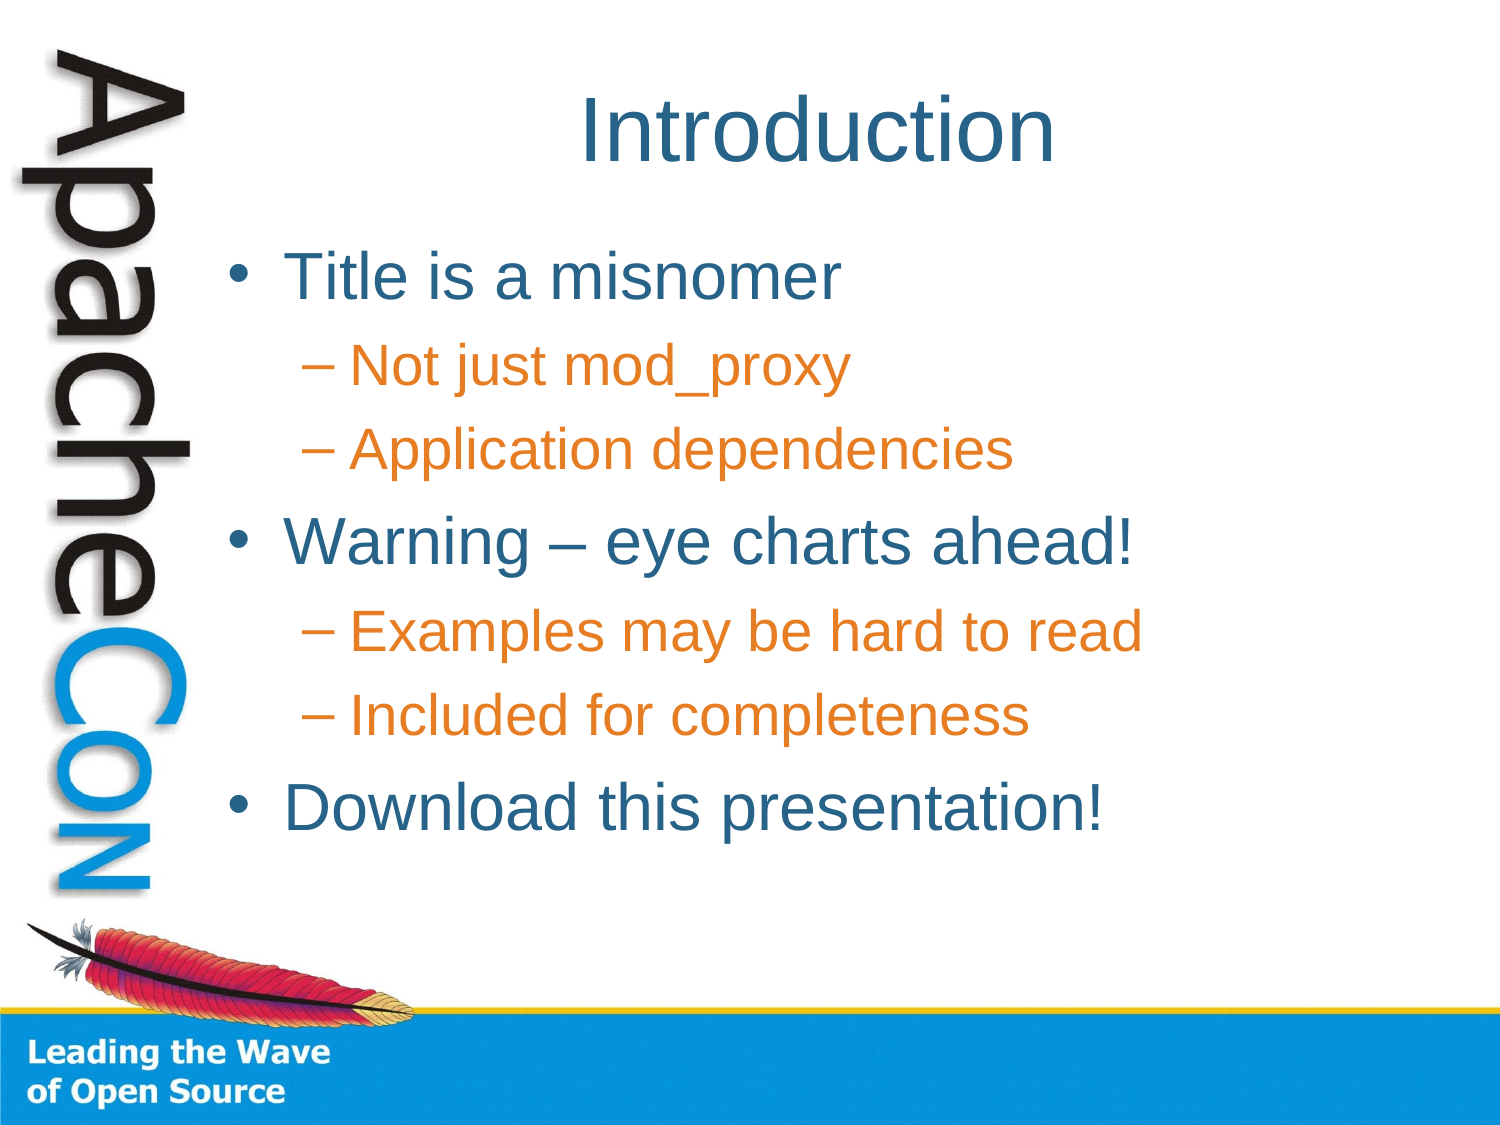

# Introduction
Title is a misnomer
Not just mod_proxy
Application dependencies
Warning – eye charts ahead!
Examples may be hard to read
Included for completeness
Download this presentation!